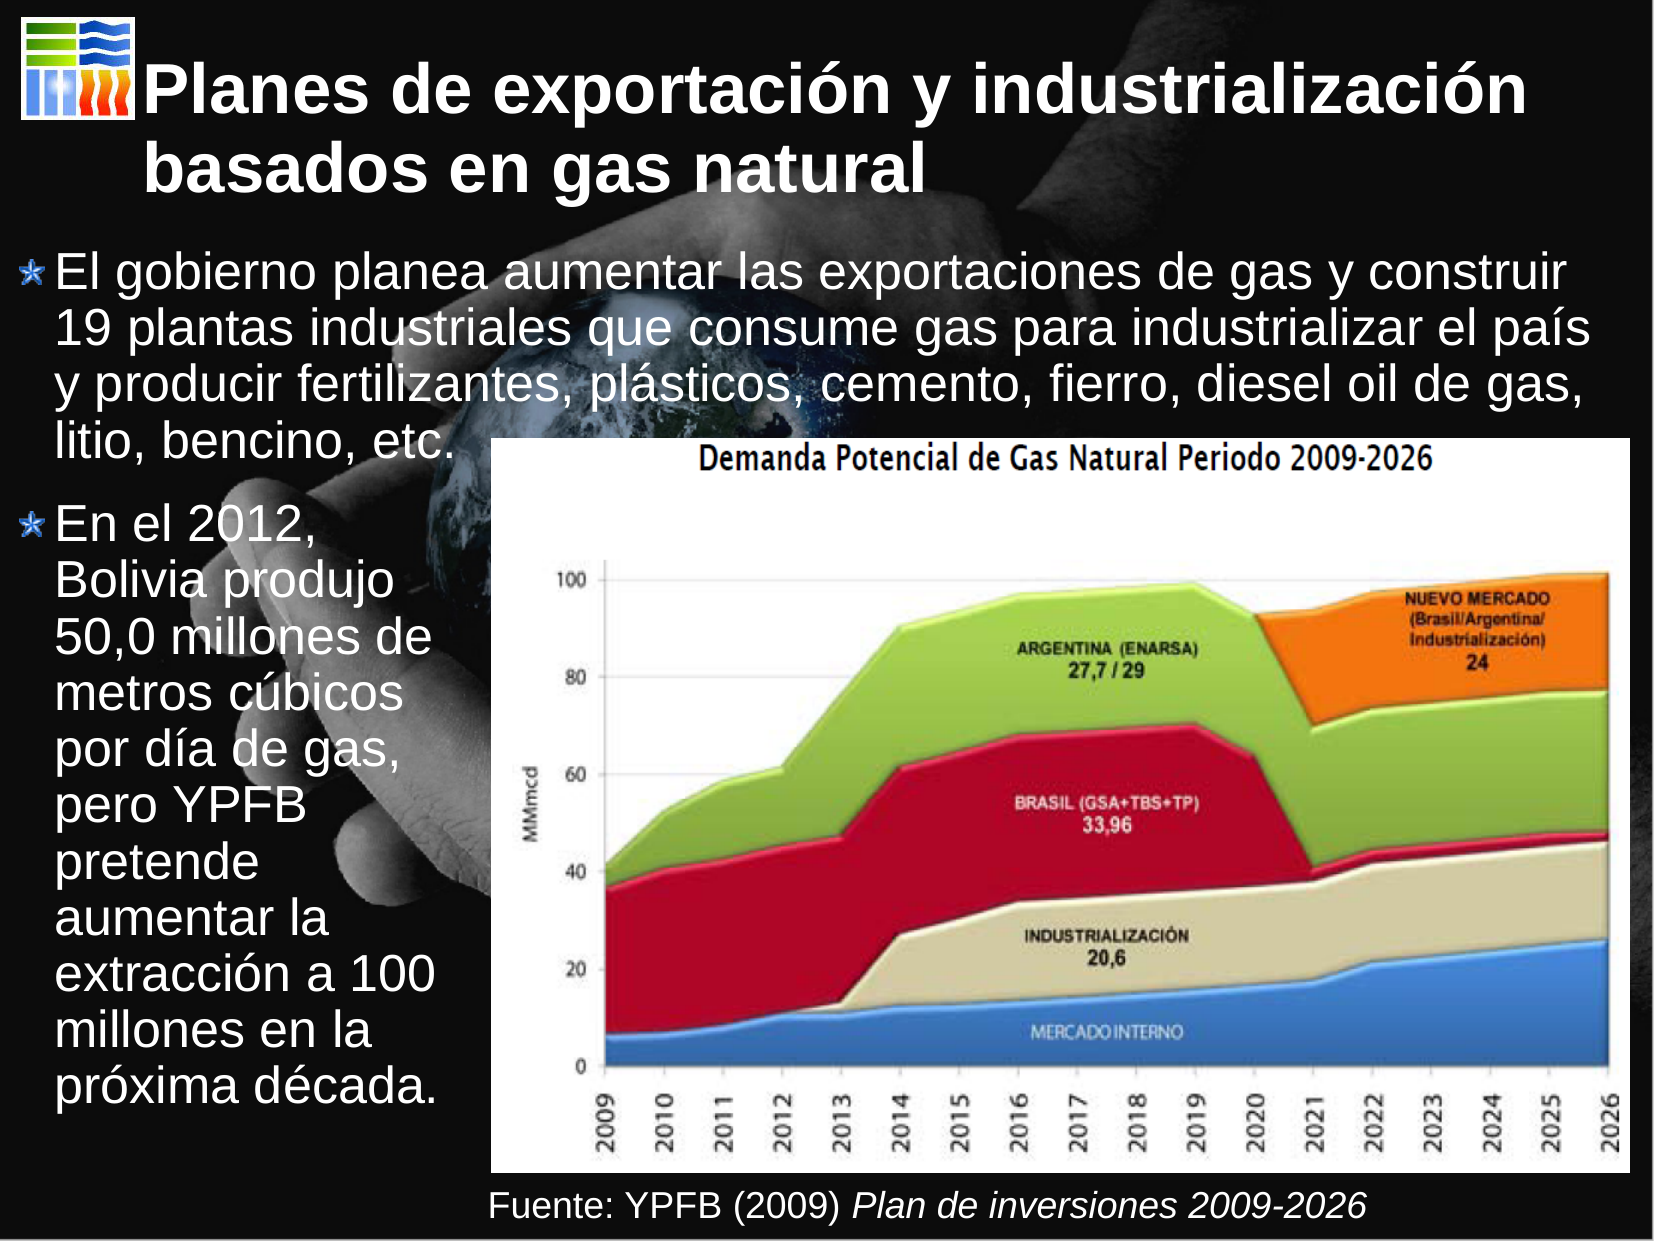

# Planes de exportación y industrialización basados en gas natural
El gobierno planea aumentar las exportaciones de gas y construir 19 plantas industriales que consume gas para industrializar el país y producir fertilizantes, plásticos, cemento, fierro, diesel oil de gas, litio, bencino, etc.
En el 2012, Bolivia produjo 50,0 millones de metros cúbicos por día de gas, pero YPFB pretende aumentar la extracción a 100 millones en la próxima década.
Fuente: YPFB (2009) Plan de inversiones 2009-2026